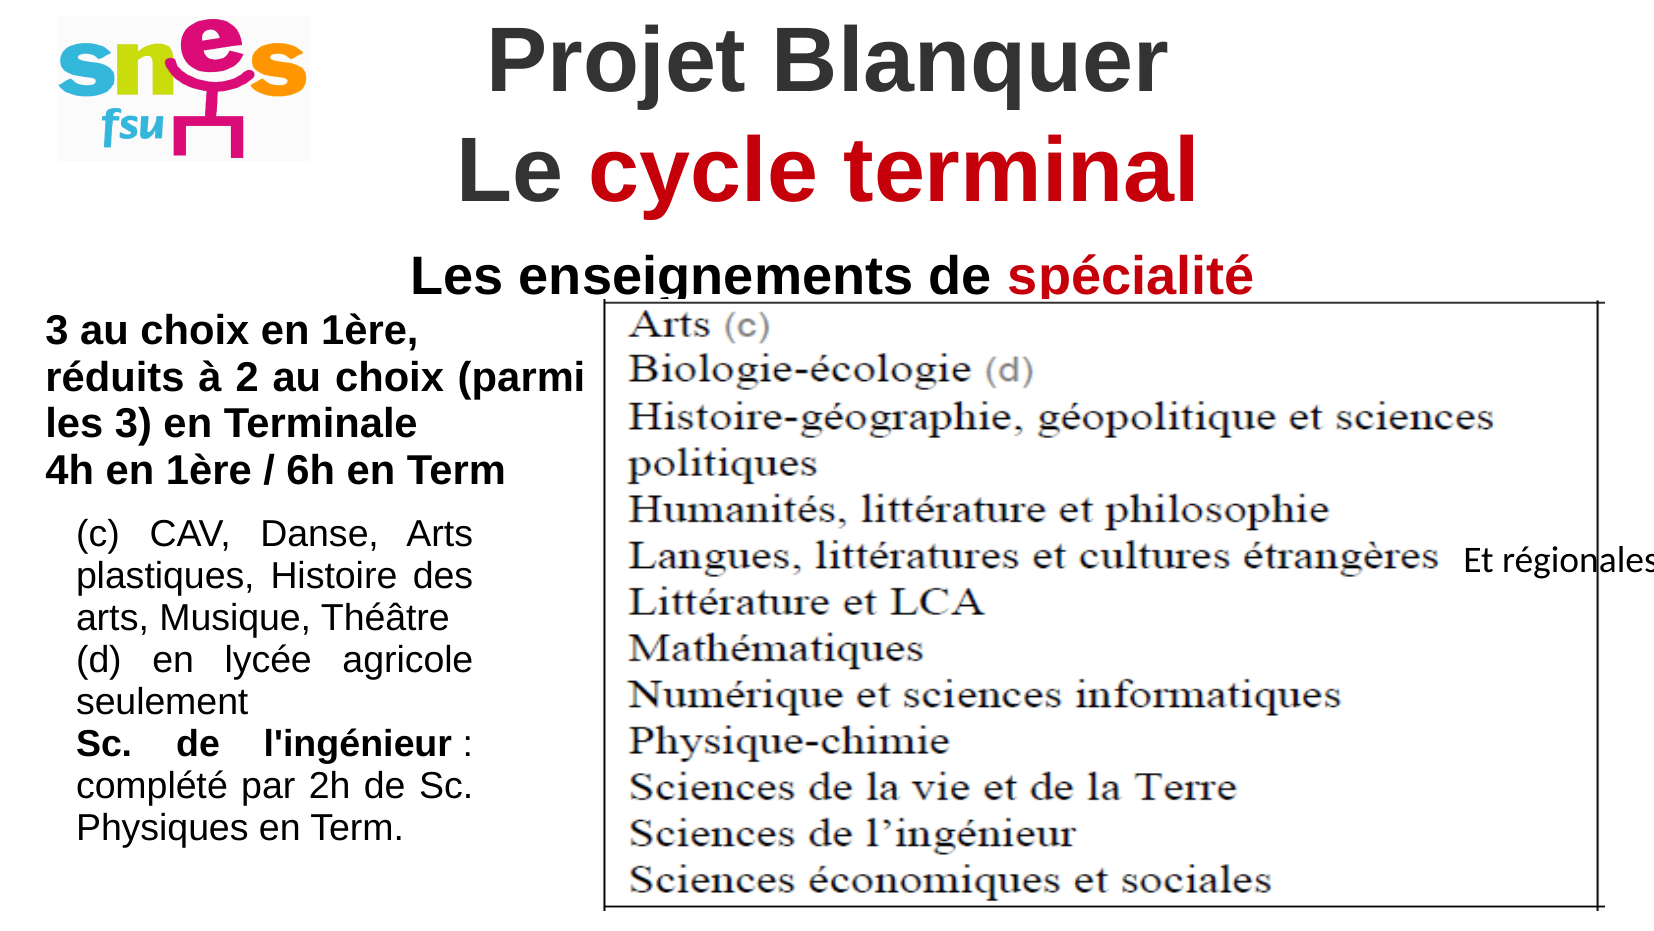

# Projet Blanquer Le cycle terminal
Les enseignements de spécialité
3 au choix en 1ère,
réduits à 2 au choix (parmi les 3) en Terminale
4h en 1ère / 6h en Term
(c) CAV, Danse, Arts plastiques, Histoire des arts, Musique, Théâtre
(d) en lycée agricole seulement
Sc. de l'ingénieur : complété par 2h de Sc. Physiques en Term.
Et régionales